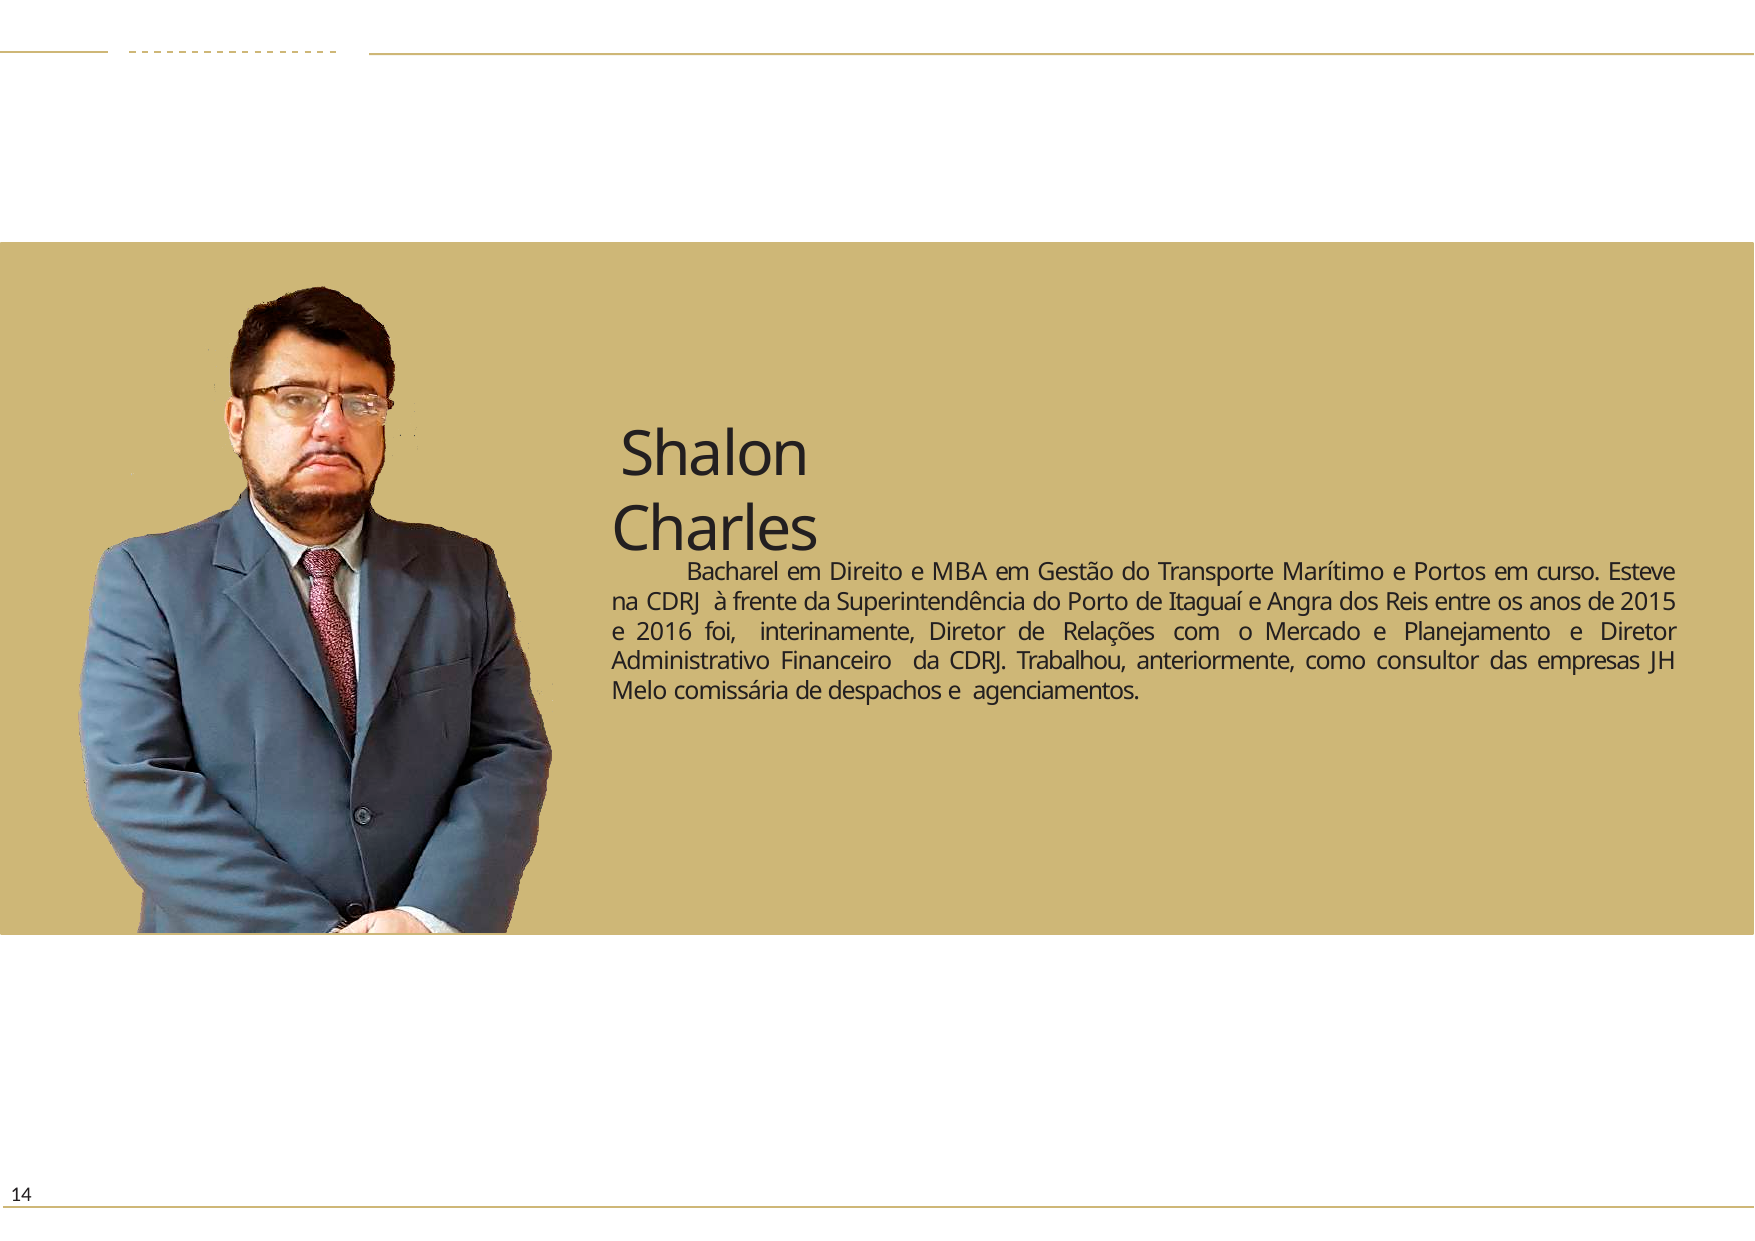

# Shalon Charles
Bacharel em Direito e MBA em Gestão do Transporte Marítimo e Portos em curso. Esteve na CDRJ à frente da Superintendência do Porto de Itaguaí e Angra dos Reis entre os anos de 2015 e 2016 foi, interinamente, Diretor de Relações com o Mercado e Planejamento e Diretor Administrativo Financeiro da CDRJ. Trabalhou, anteriormente, como consultor das empresas JH Melo comissária de despachos e agenciamentos.
14